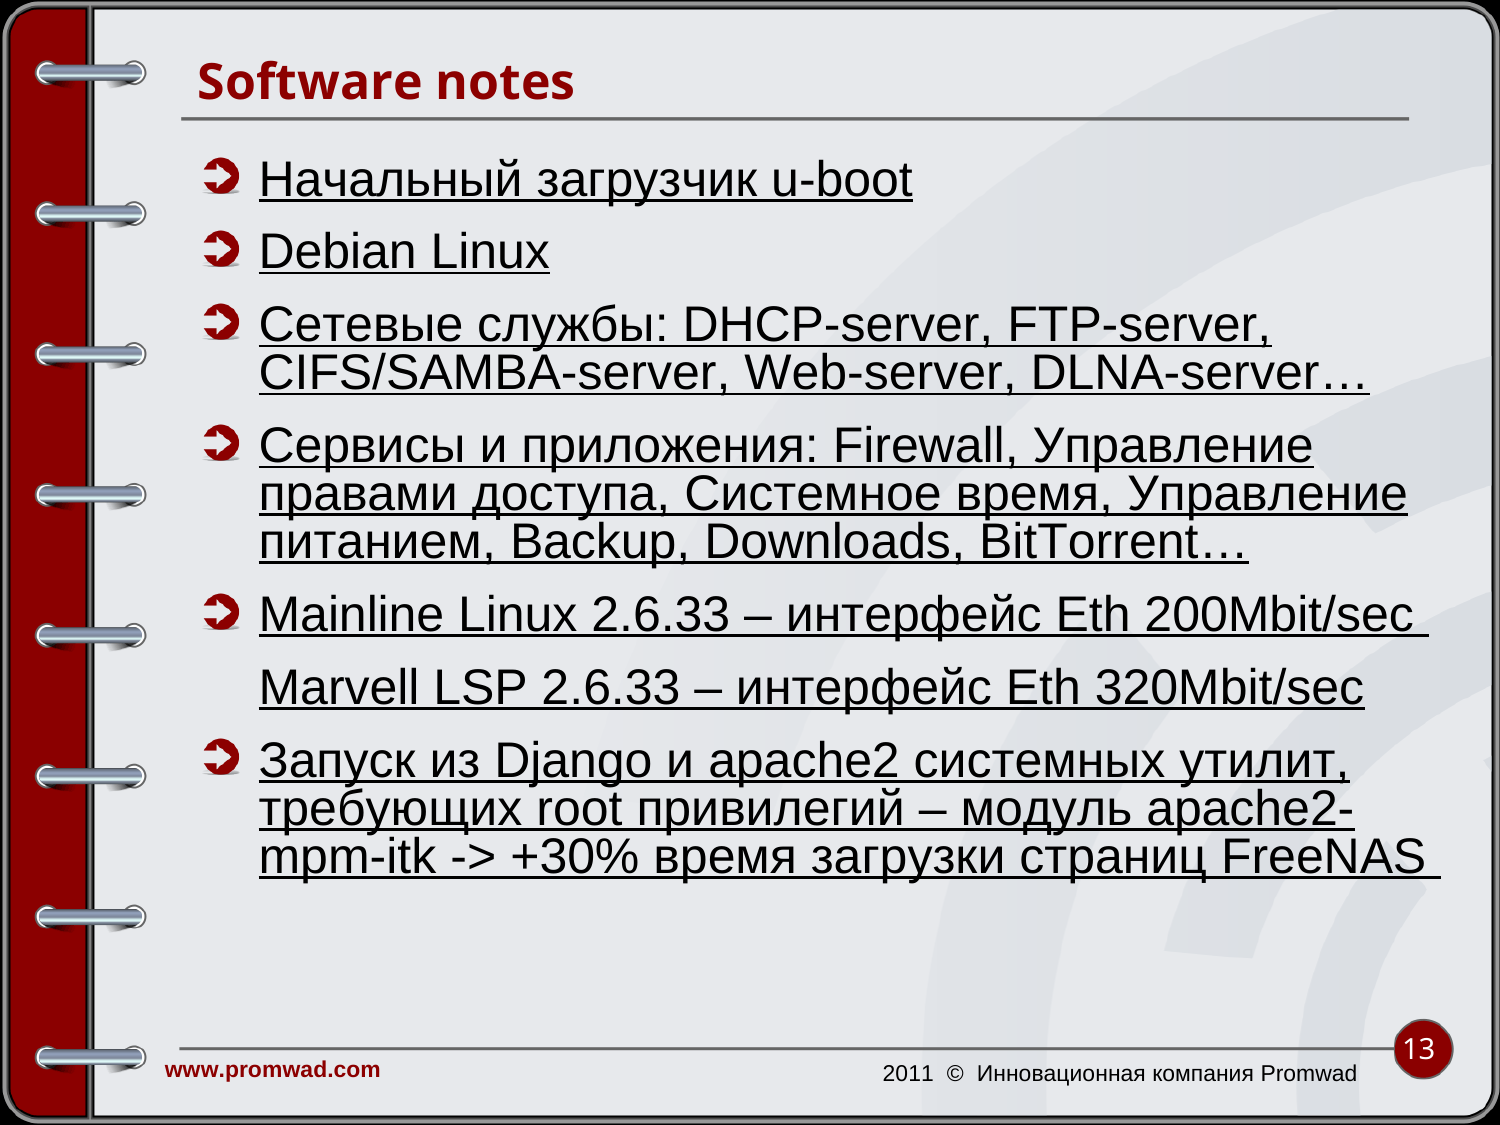

Software notes
Начальный загрузчик u-boot
Debian Linux
Сетевые службы: DHCP-server, FTP-server, CIFS/SAMBA-server, Web-server, DLNA-server…
Сервисы и приложения: Firewall, Управление правами доступа, Системное время, Управление питанием, Backup, Downloads, BitTorrent…
Mainline Linux 2.6.33 – интерфейс Eth 200Mbit/sec
Marvell LSP 2.6.33 – интерфейс Eth 320Mbit/sec
Запуск из Django и apache2 системных утилит, требующих root привилегий – модуль apache2-mpm-itk -> +30% время загрузки страниц FreeNAS
www.promwad.com
2011 © Инновационная компания Promwad